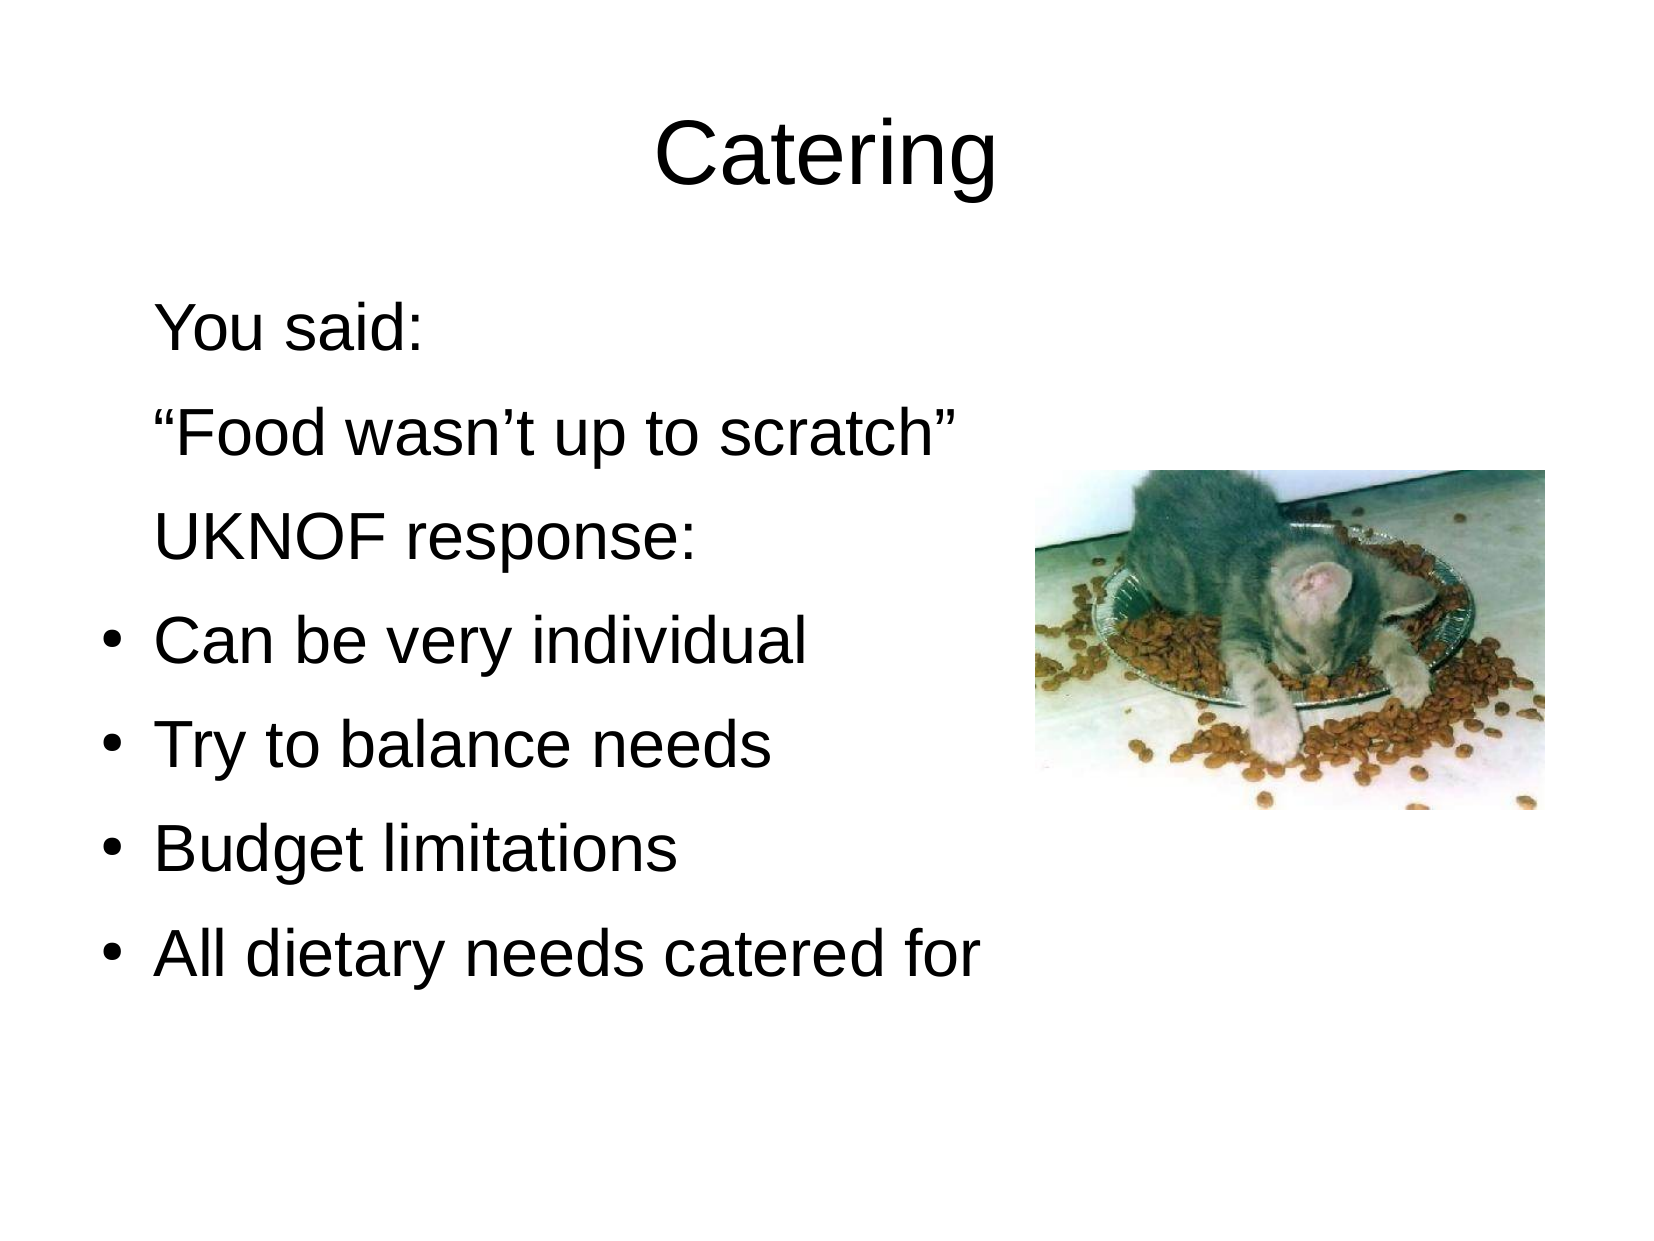

# Catering
You said:
“Food wasn’t up to scratch”
UKNOF response:
Can be very individual
Try to balance needs
Budget limitations
All dietary needs catered for